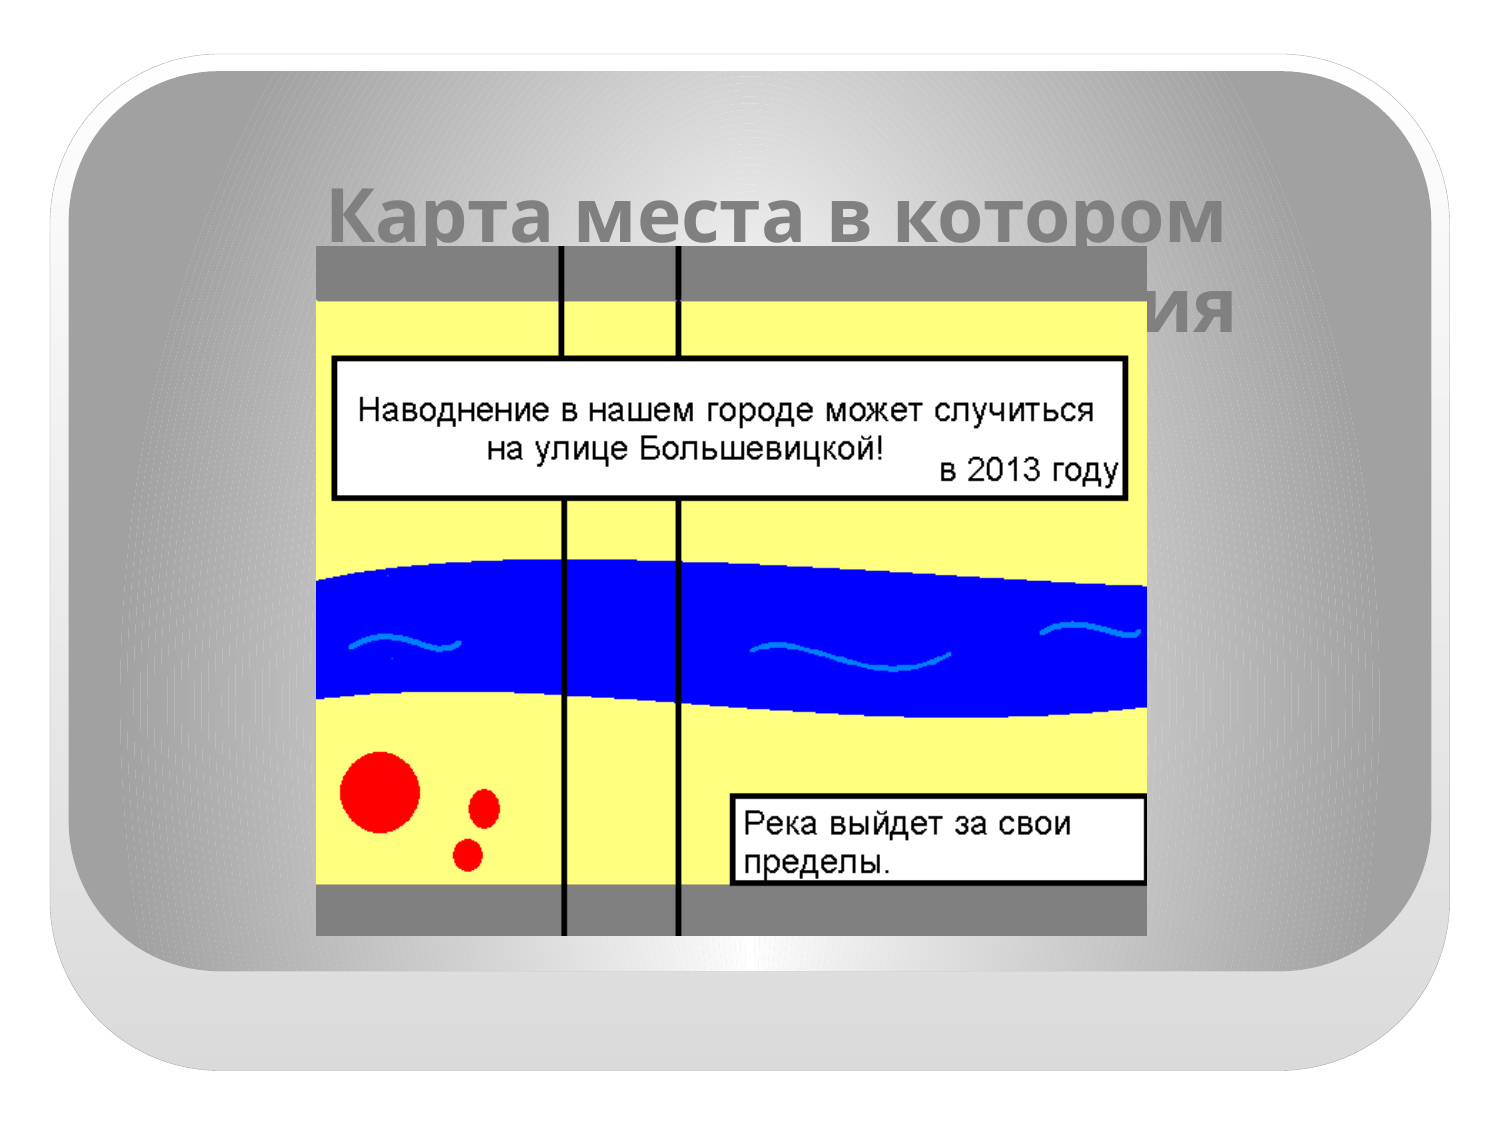

# Карта места в котором возможны наводнения